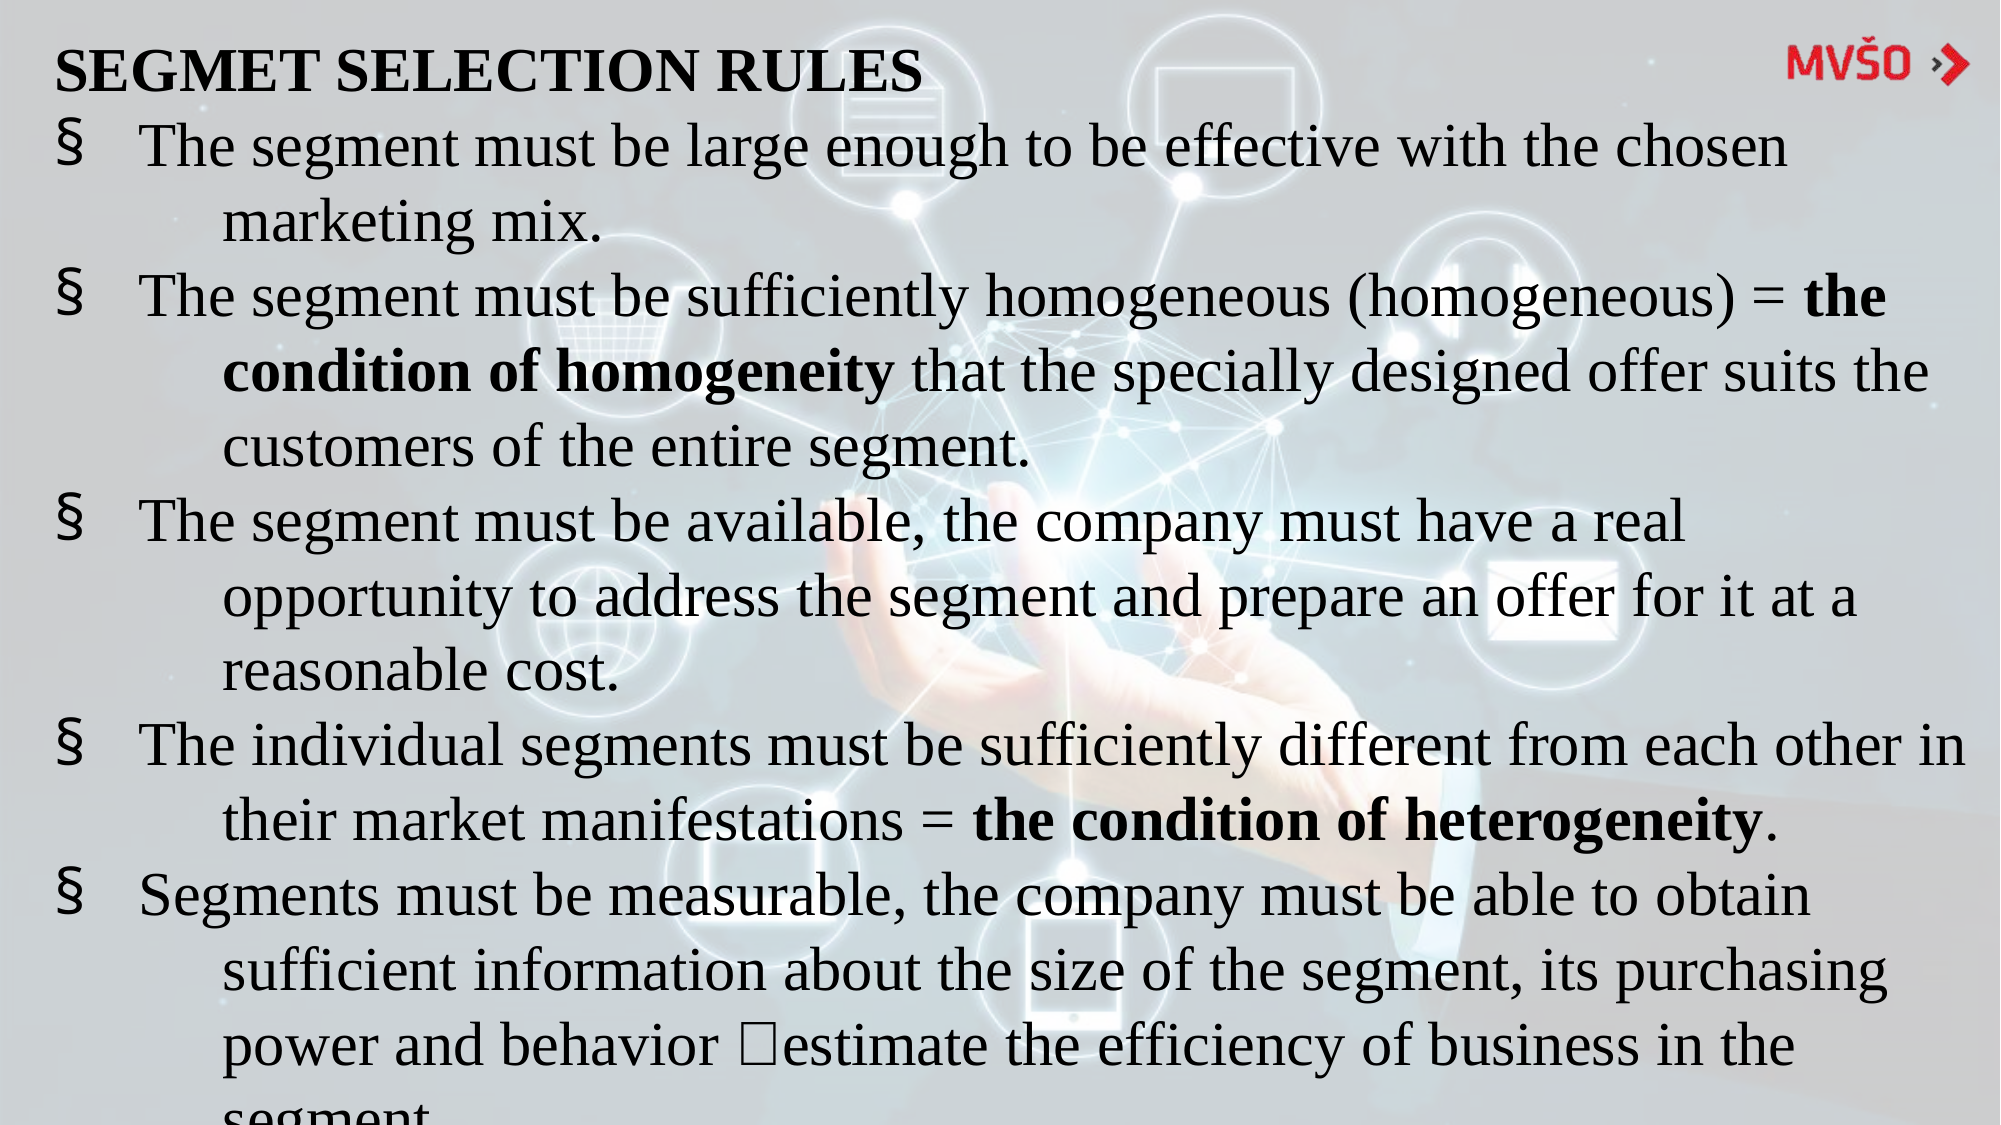

SEGMET SELECTION RULES
The segment must be large enough to be effective with the chosen marketing mix.
The segment must be sufficiently homogeneous (homogeneous) = the condition of homogeneity that the specially designed offer suits the customers of the entire segment.
The segment must be available, the company must have a real opportunity to address the segment and prepare an offer for it at a reasonable cost.
The individual segments must be sufficiently different from each other in their market manifestations = the condition of heterogeneity.
Segments must be measurable, the company must be able to obtain sufficient information about the size of the segment, its purchasing power and behavior estimate the efficiency of business in the segment.